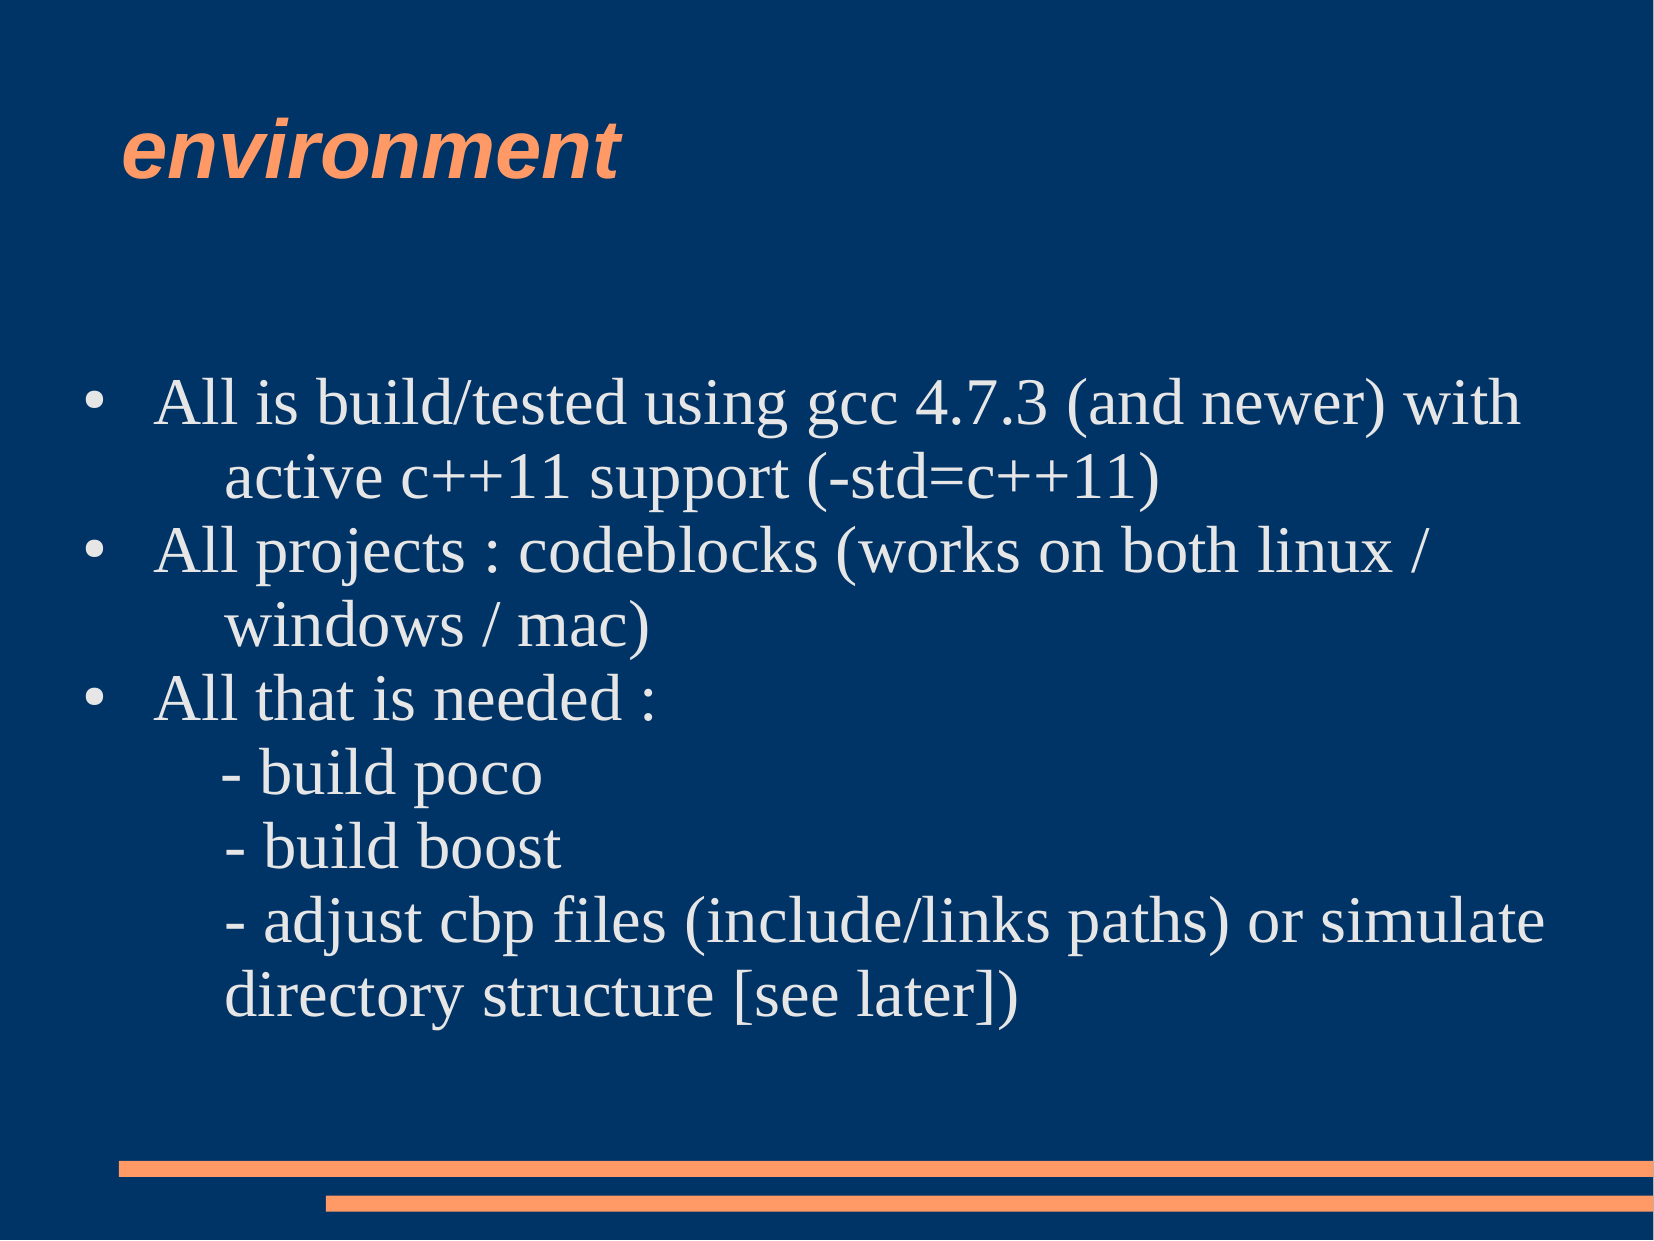

# environment
All is build/tested using gcc 4.7.3 (and newer) with active c++11 support (-std=c++11)
All projects : codeblocks (works on both linux / windows / mac)
All that is needed :
 - build poco
- build boost
- adjust cbp files (include/links paths) or simulate directory structure [see later])